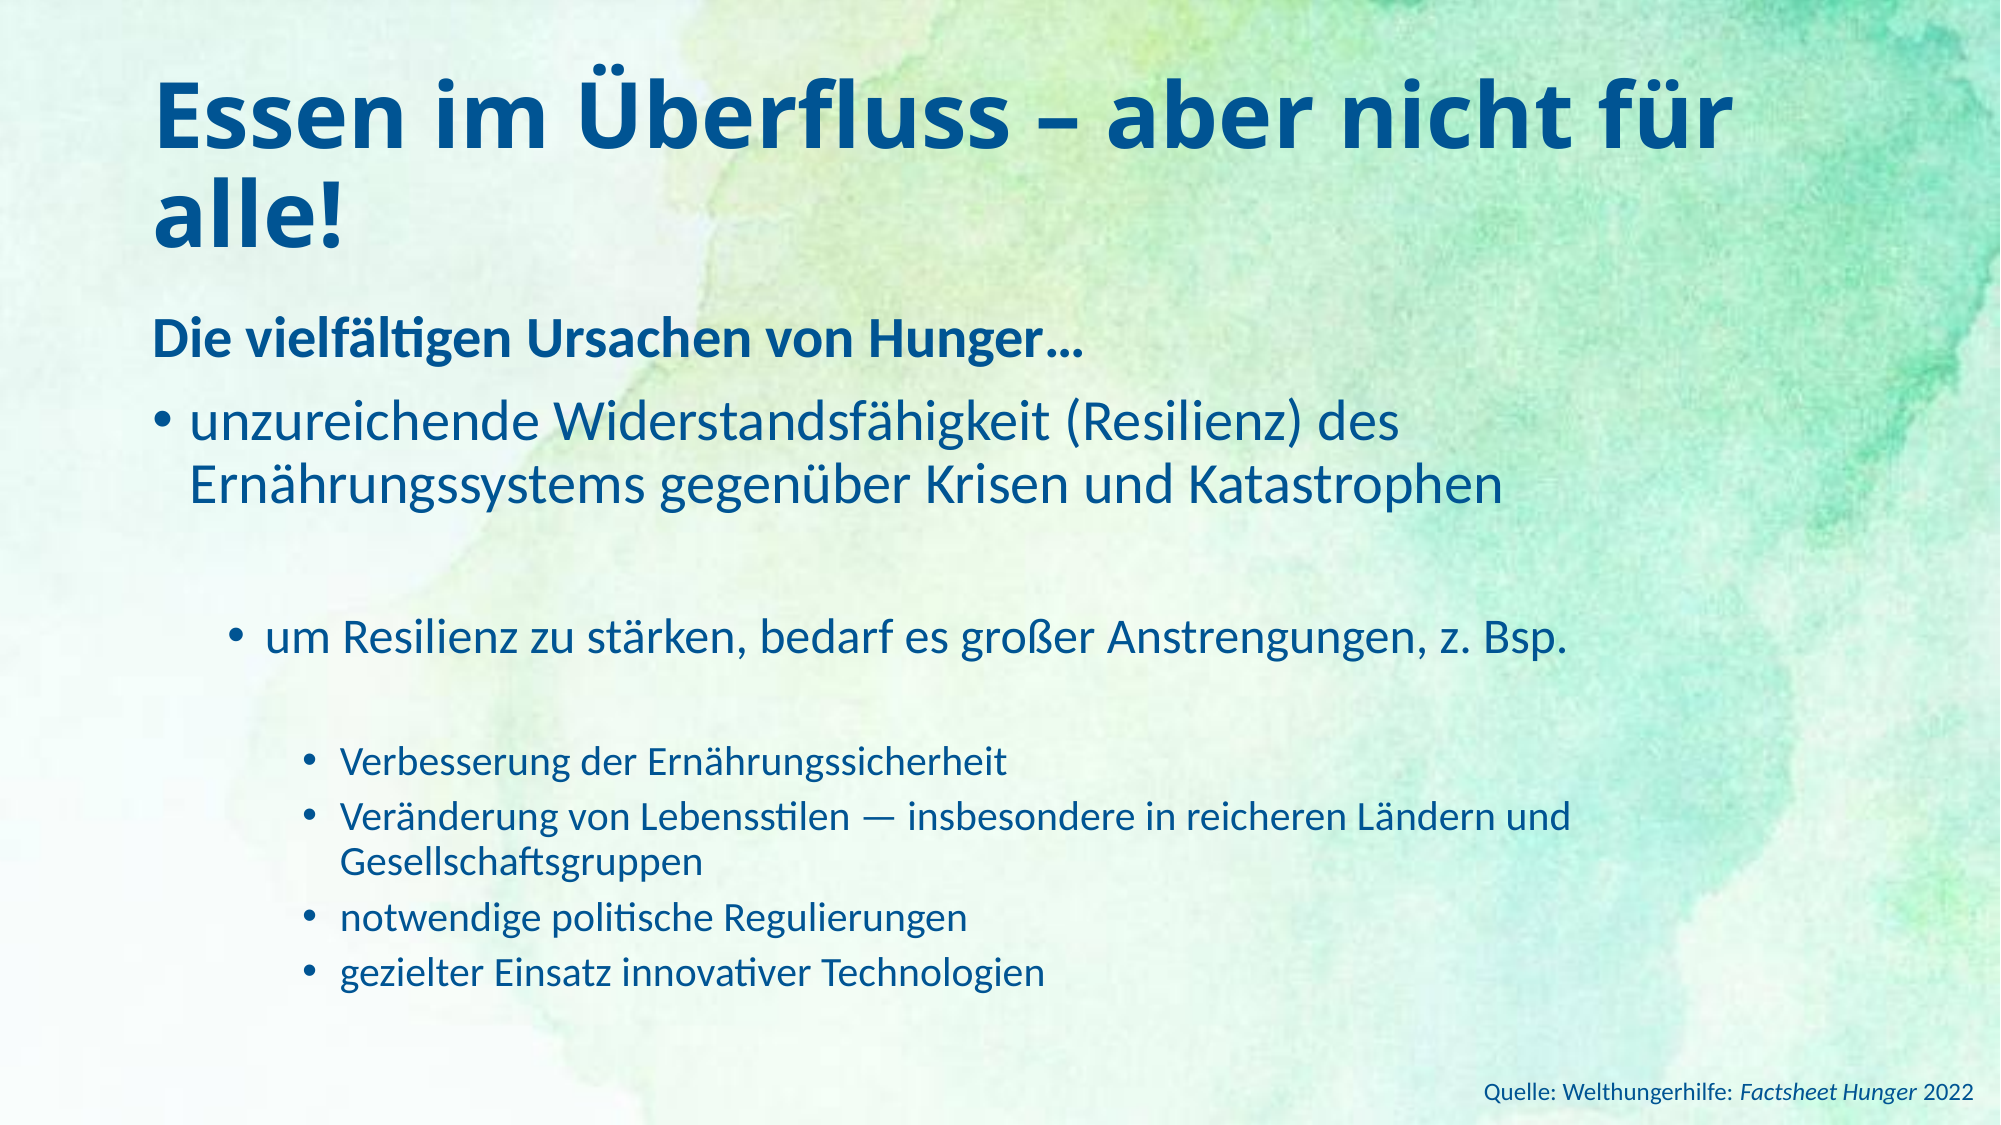

# Essen im Überfluss – aber nicht für alle!
Die vielfältigen Ursachen von Hunger…
unzureichende Widerstandsfähigkeit (Resilienz) des Ernährungssystems gegenüber Krisen und Katastrophen
um Resilienz zu stärken, bedarf es großer Anstrengungen, z. Bsp.
Verbesserung der Ernährungssicherheit
Veränderung von Lebensstilen — insbesondere in reicheren Ländern und Gesellschaftsgruppen
notwendige politische Regulierungen
gezielter Einsatz innovativer Technologien
Quelle: Welthungerhilfe: Factsheet Hunger 2022